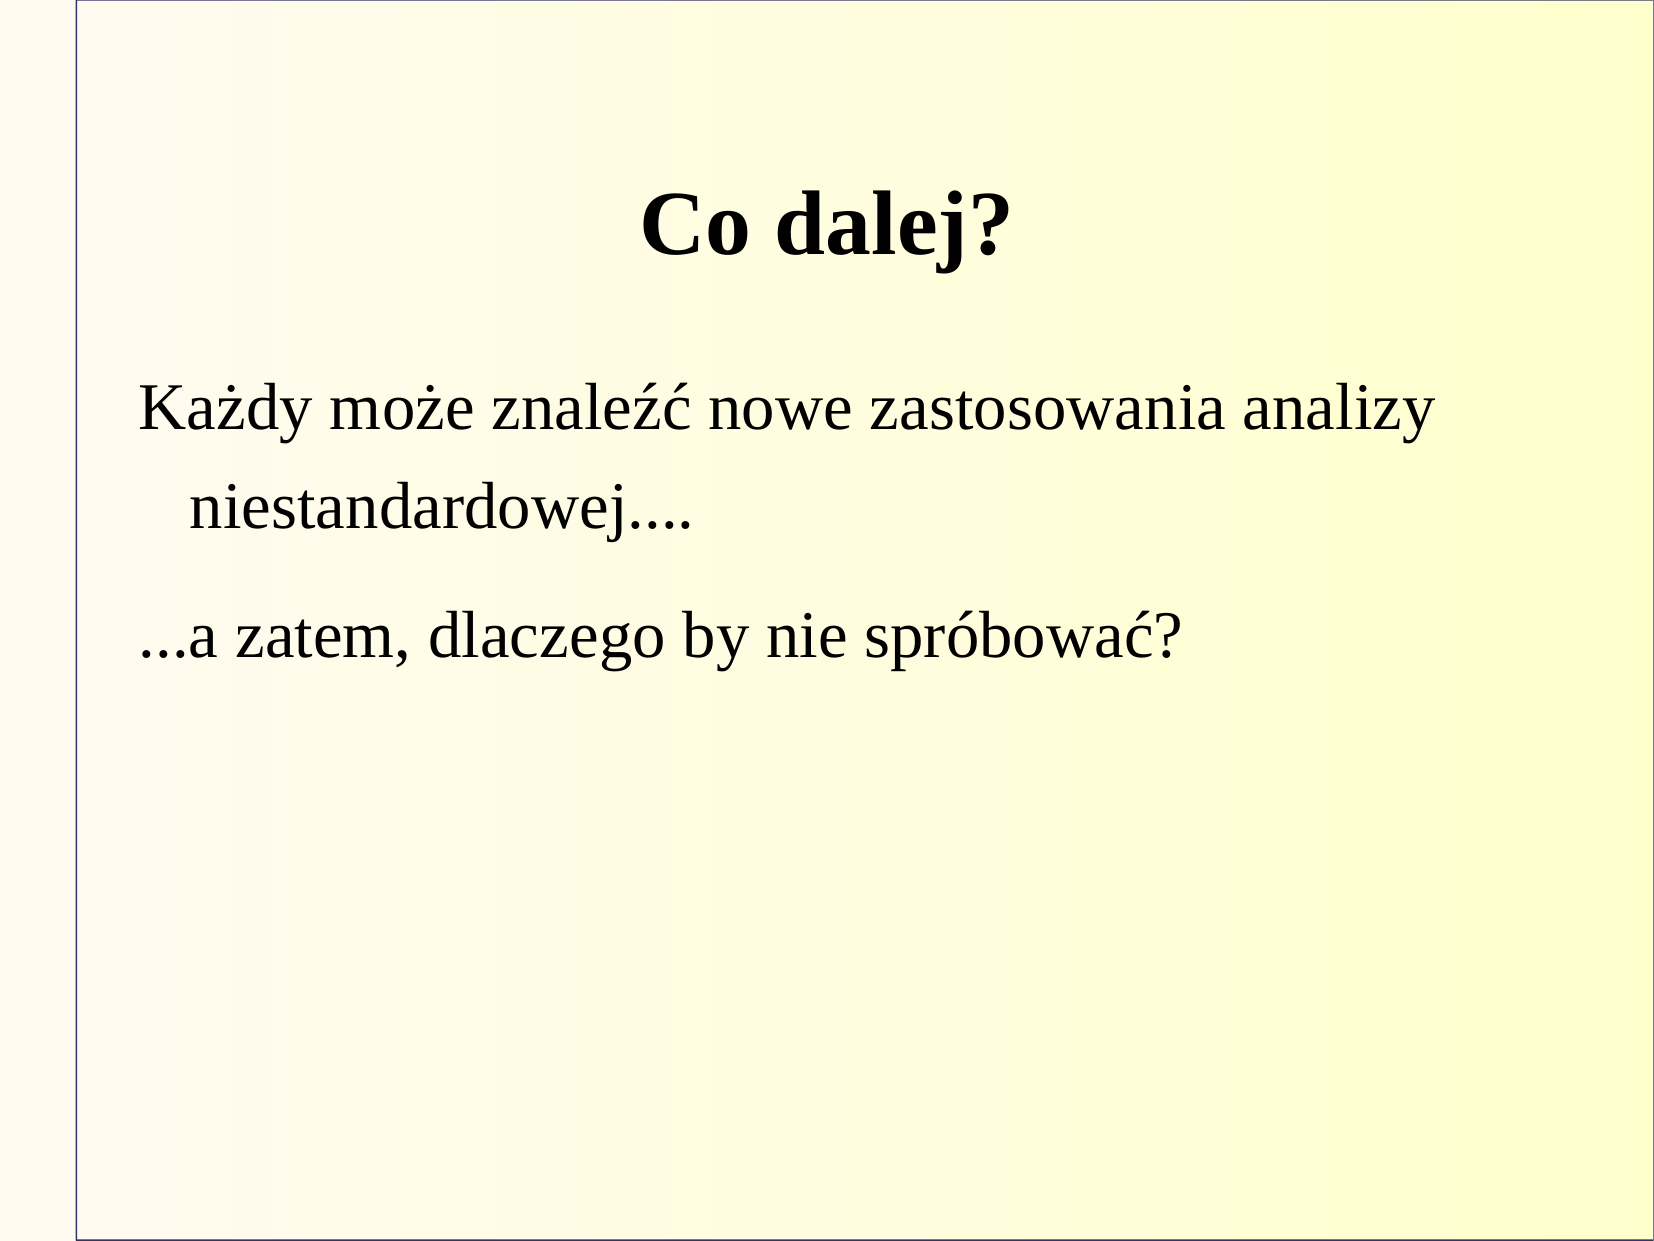

# Co dalej?
Każdy może znaleźć nowe zastosowania analizy niestandardowej....
...a zatem, dlaczego by nie spróbować?